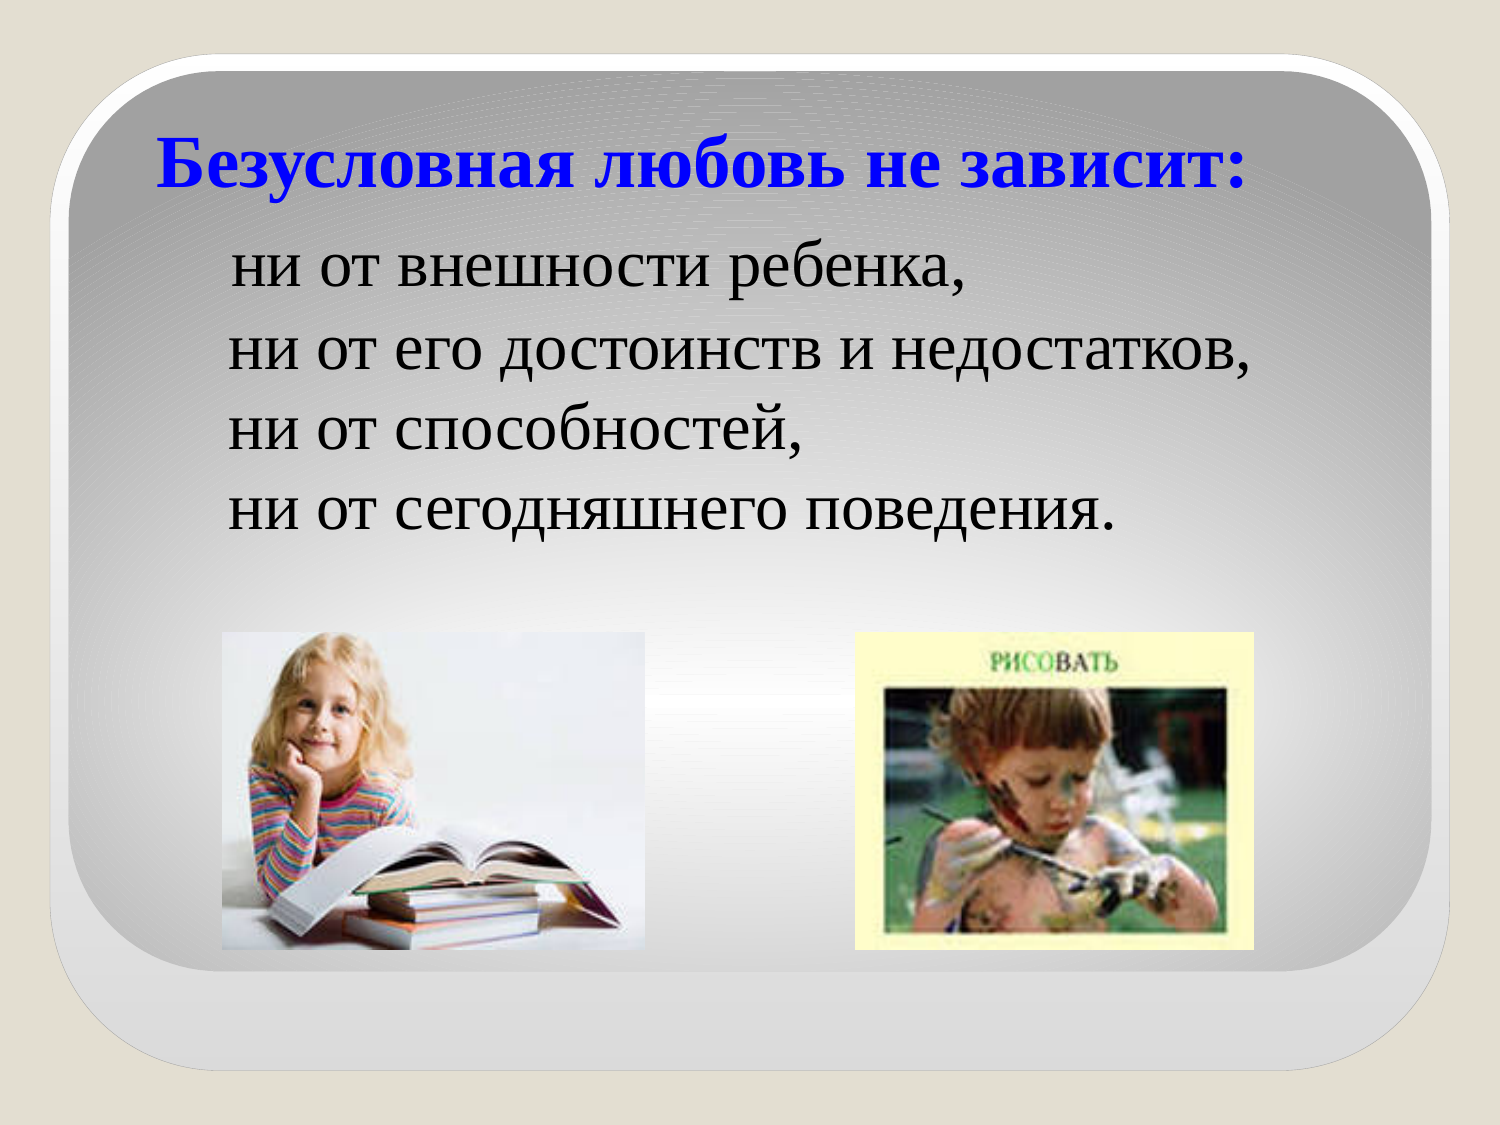

# Безусловная любовь не зависит: ни от внешности ребенка, ни от его достоинств и недостатков, ни от способностей, ни от сегодняшнего поведения.